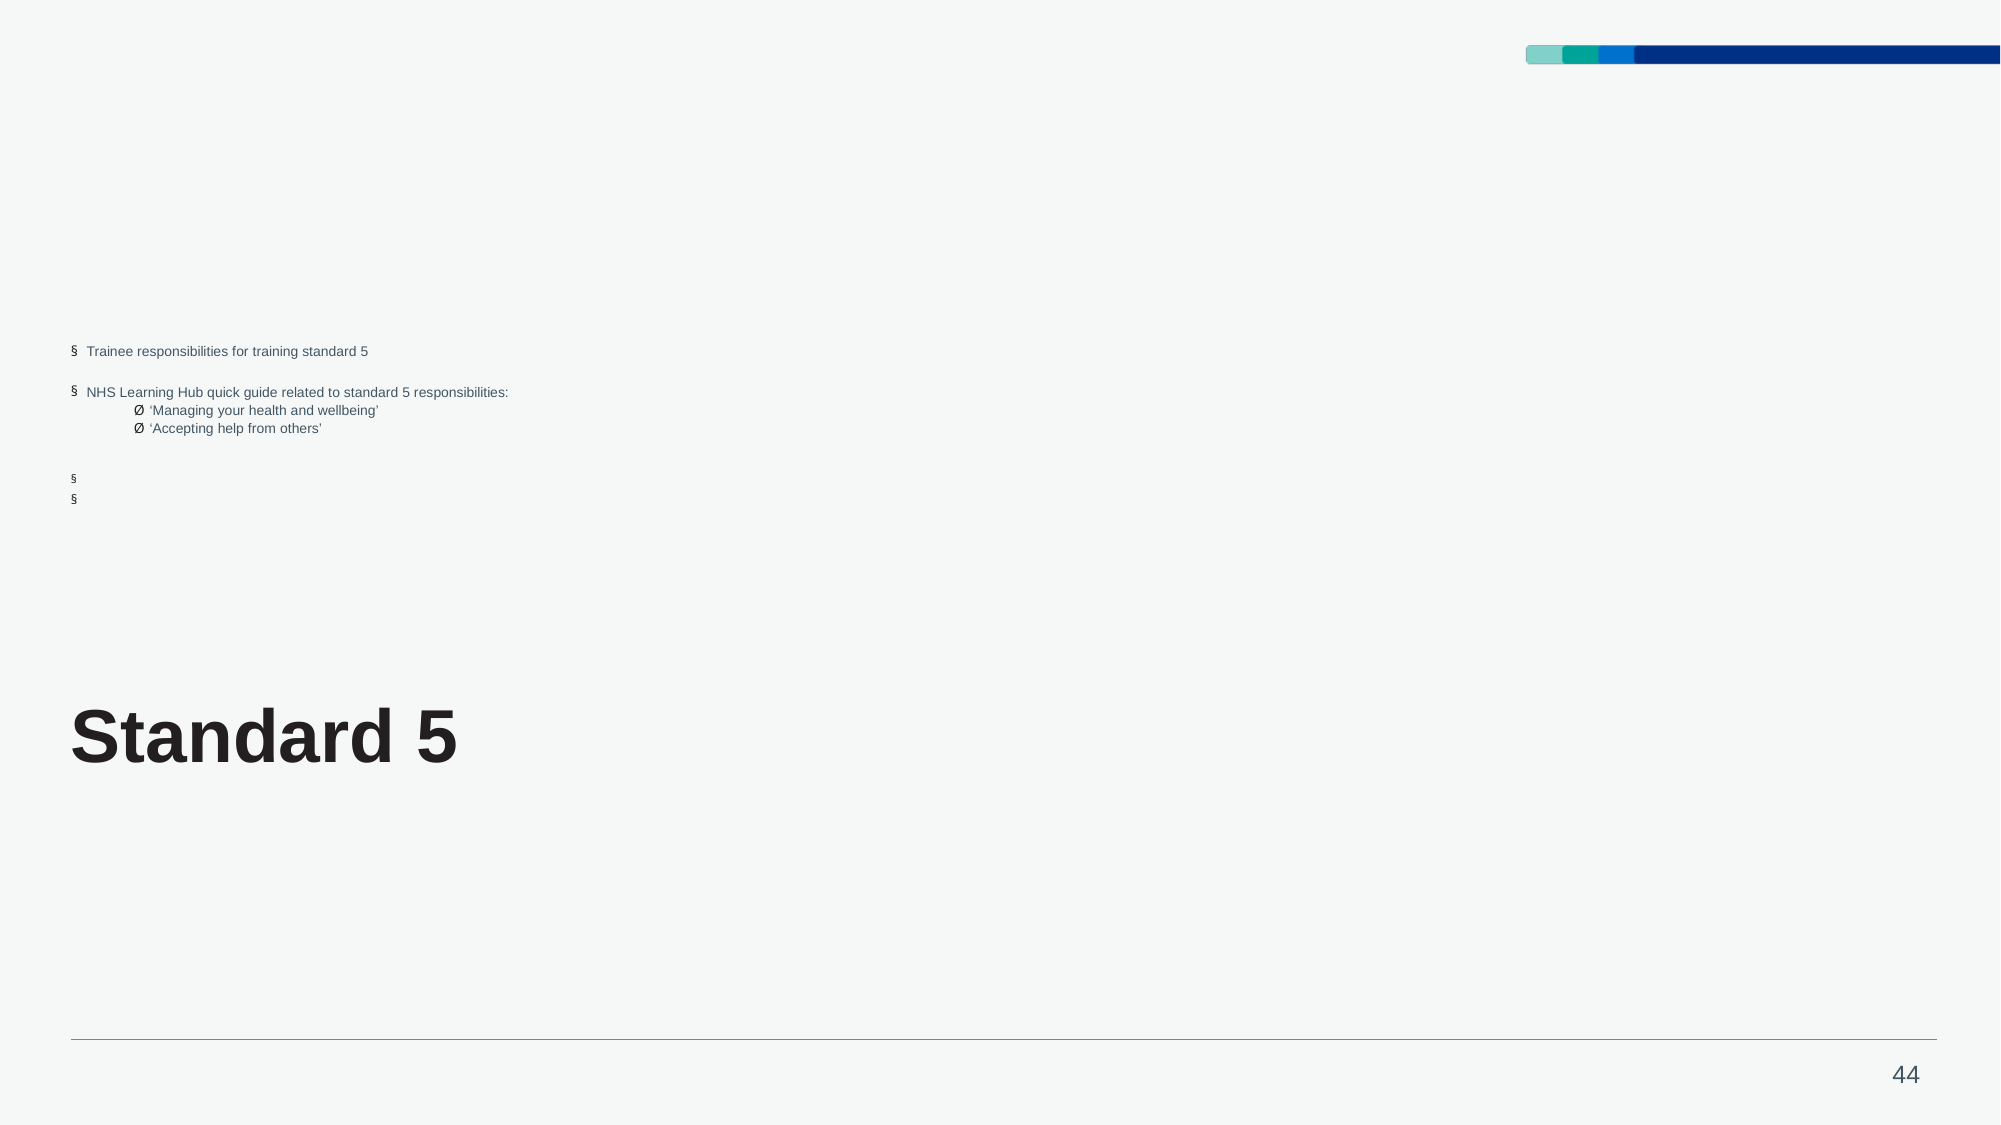

# Trainee responsibilities for training standard 5
NHS Learning Hub quick guide related to standard 5 responsibilities:
‘Managing your health and wellbeing’
‘Accepting help from others’
Standard 5